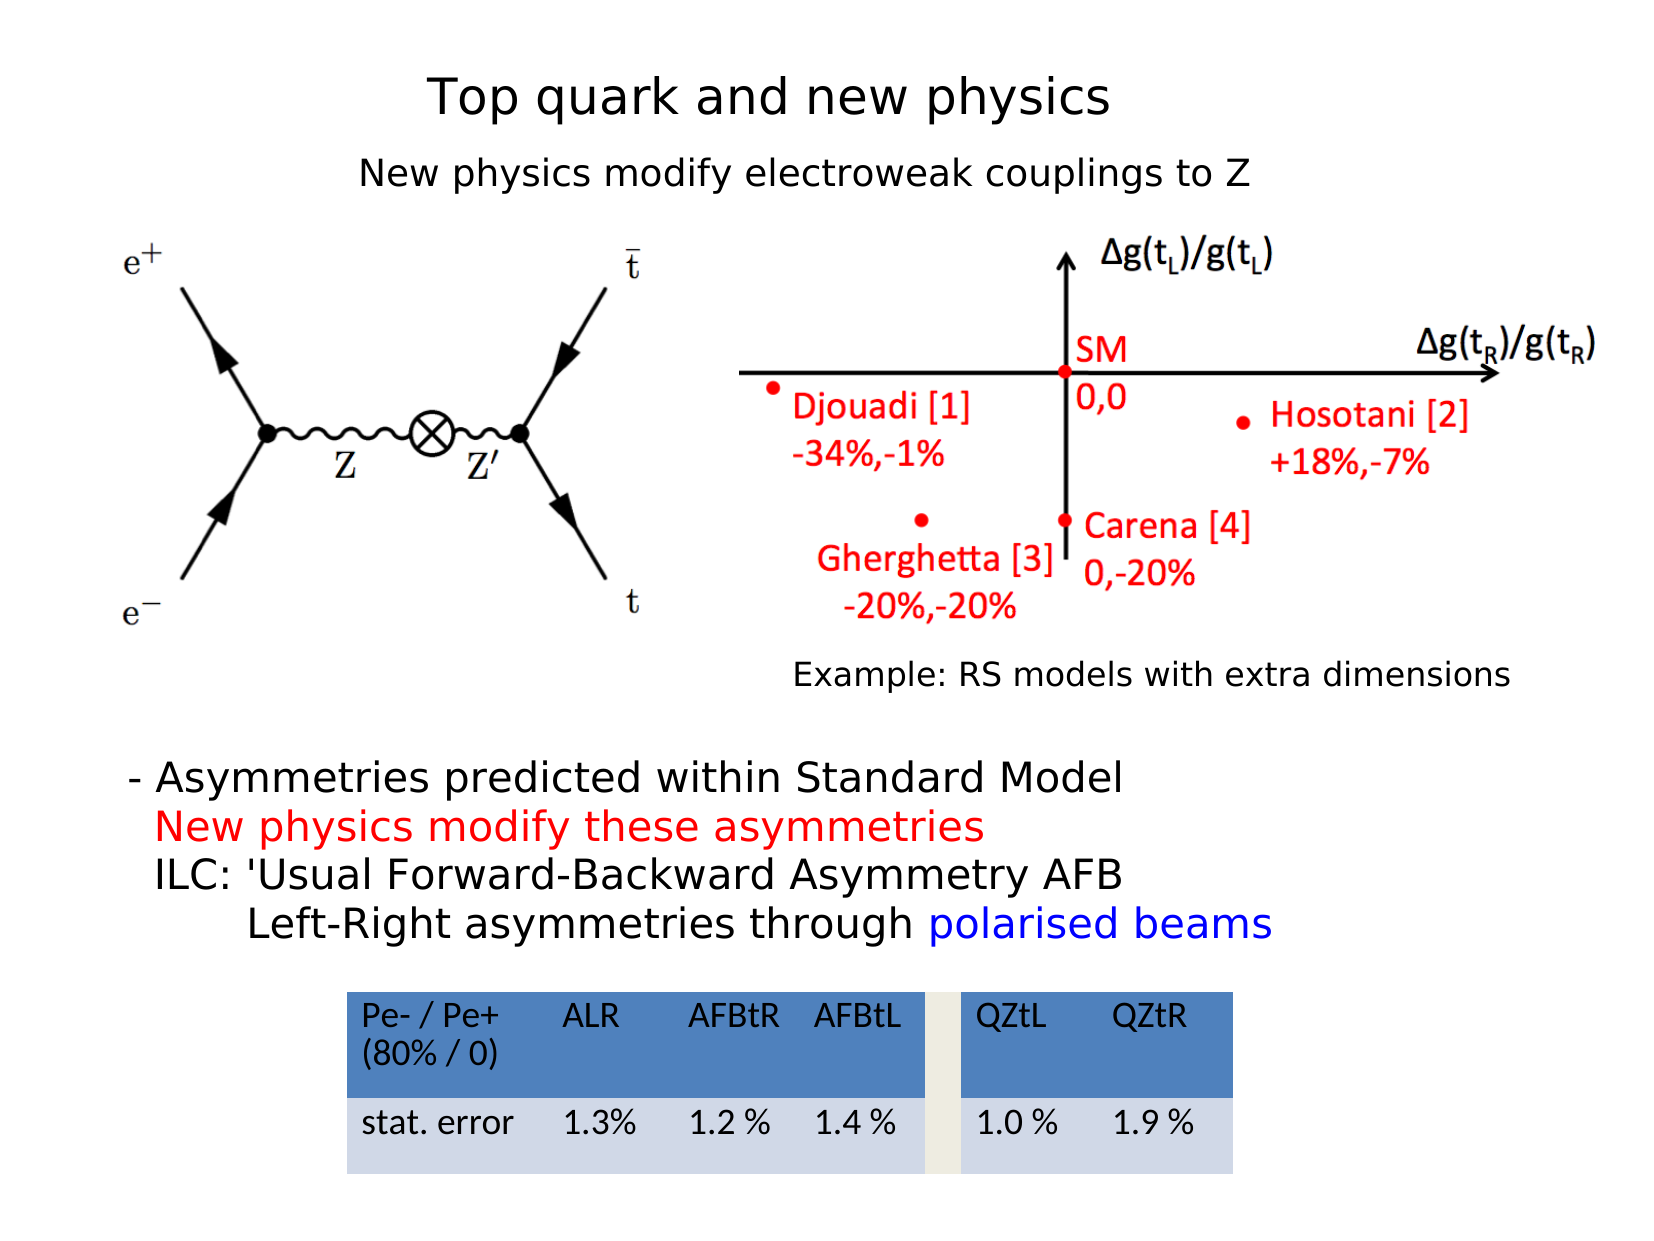

Top quark and new physics
New physics modify electroweak couplings to Z
Example: RS models with extra dimensions
- Asymmetries predicted within Standard Model
 New physics modify these asymmetries
 ILC: 'Usual Forward-Backward Asymmetry AFB
 Left-Right asymmetries through polarised beams
| Pe- / Pe+ (80% / 0) | ALR | AFBtR | AFBtL | | QZtL | QZtR |
| --- | --- | --- | --- | --- | --- | --- |
| stat. error | 1.3% | 1.2 % | 1.4 % | | 1.0 % | 1.9 % |